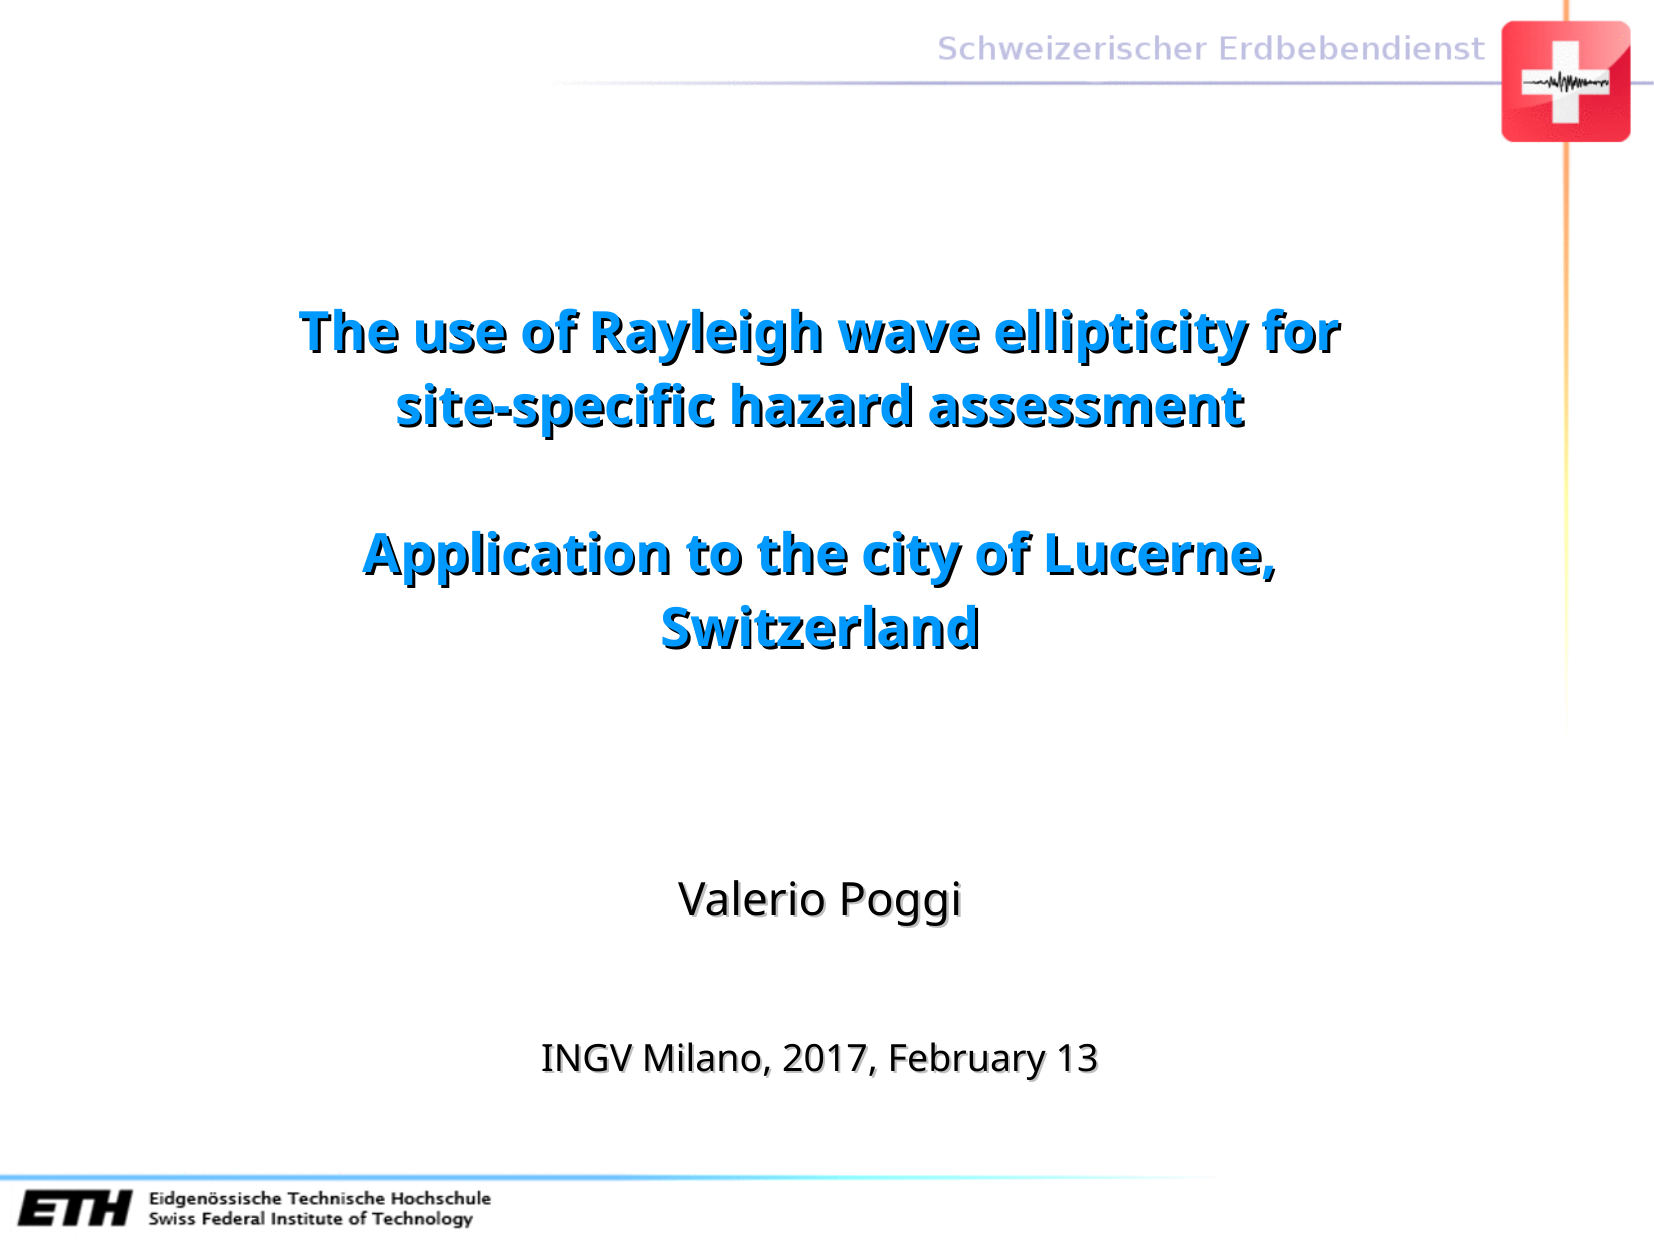

The use of Rayleigh wave ellipticity for
site-specific hazard assessment
Application to the city of Lucerne,
Switzerland
Valerio Poggi
INGV Milano, 2017, February 13